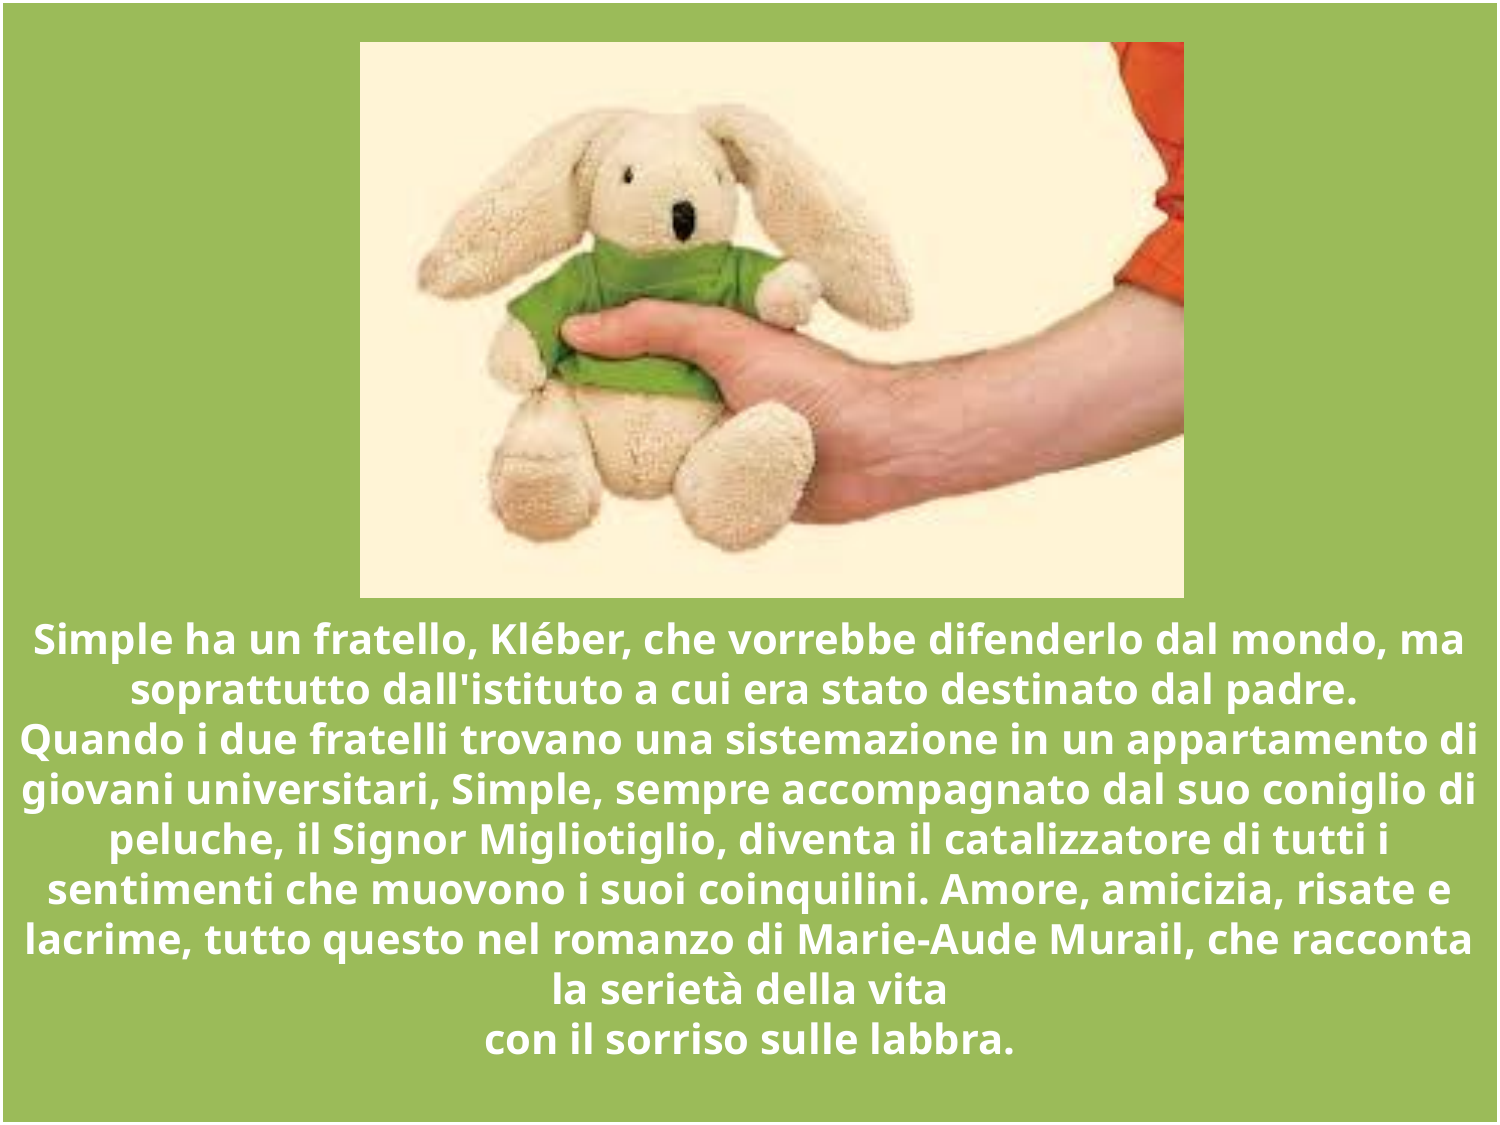

Simple ha un fratello, Kléber, che vorrebbe difenderlo dal mondo, ma soprattutto dall'istituto a cui era stato destinato dal padre.
Quando i due fratelli trovano una sistemazione in un appartamento di giovani universitari, Simple, sempre accompagnato dal suo coniglio di peluche, il Signor Migliotiglio, diventa il catalizzatore di tutti i sentimenti che muovono i suoi coinquilini. Amore, amicizia, risate e lacrime, tutto questo nel romanzo di Marie-Aude Murail, che racconta la serietà della vita
con il sorriso sulle labbra.